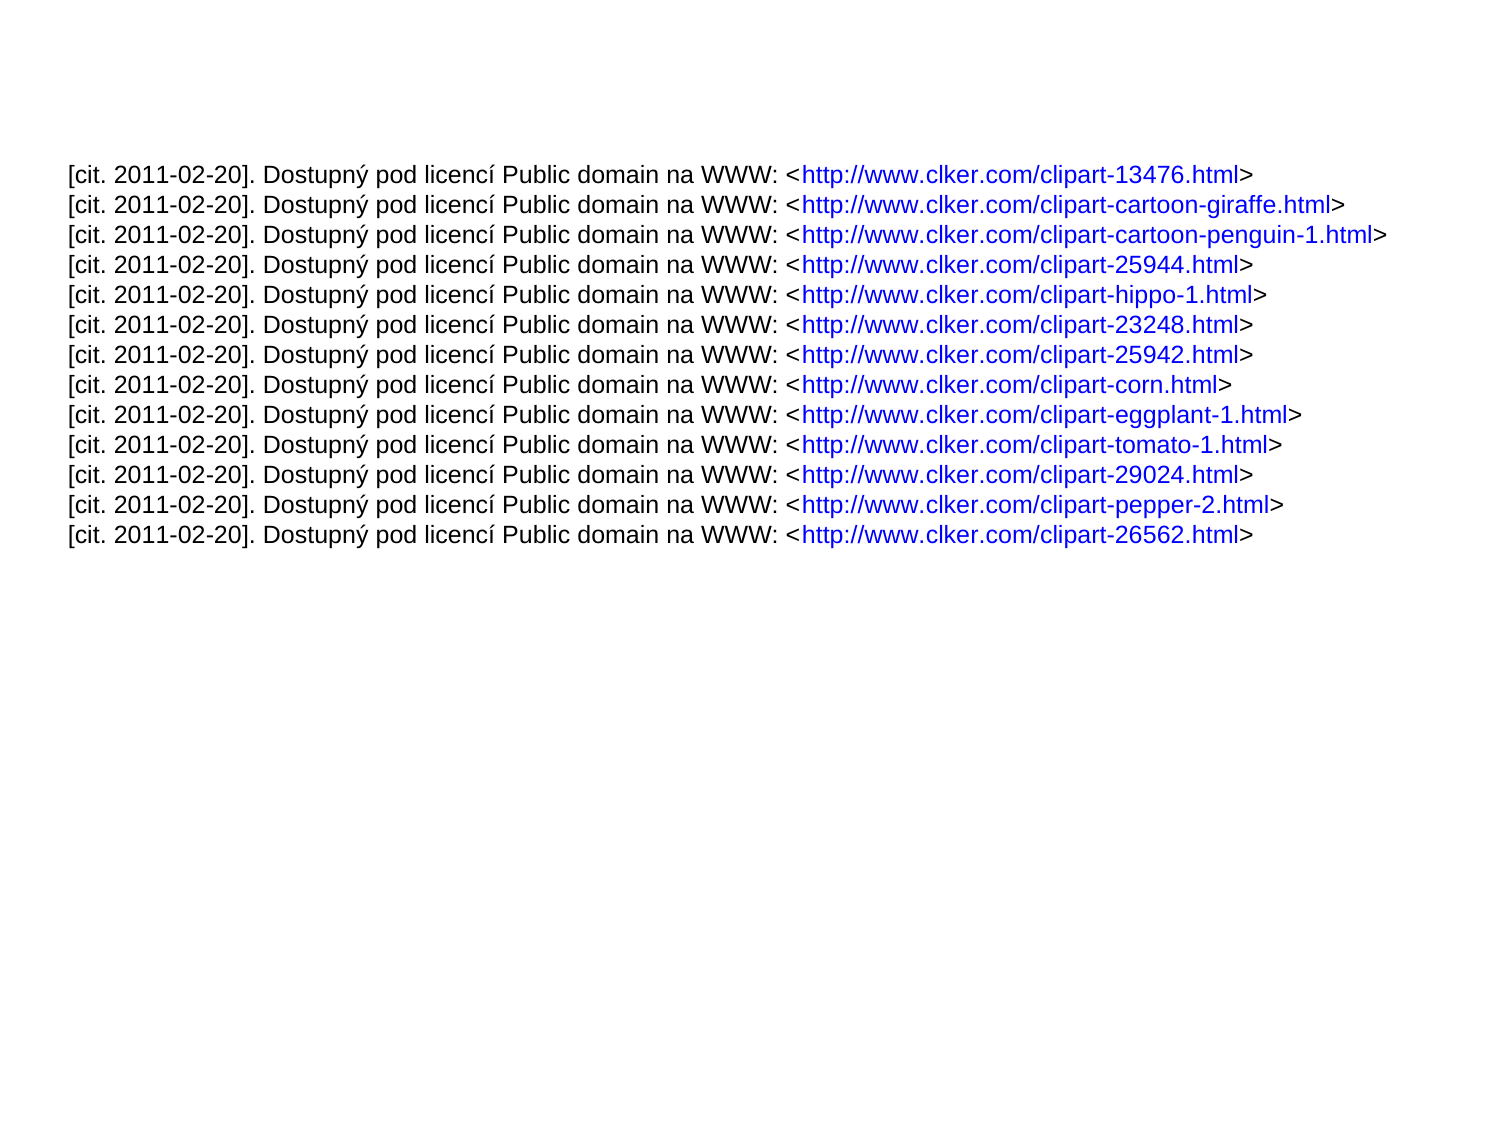

[cit. 2011-02-20]. Dostupný pod licencí Public domain na WWW: <http://www.clker.com/clipart-13476.html>
[cit. 2011-02-20]. Dostupný pod licencí Public domain na WWW: <http://www.clker.com/clipart-cartoon-giraffe.html>
[cit. 2011-02-20]. Dostupný pod licencí Public domain na WWW: <http://www.clker.com/clipart-cartoon-penguin-1.html>
[cit. 2011-02-20]. Dostupný pod licencí Public domain na WWW: <http://www.clker.com/clipart-25944.html>
[cit. 2011-02-20]. Dostupný pod licencí Public domain na WWW: <http://www.clker.com/clipart-hippo-1.html>
[cit. 2011-02-20]. Dostupný pod licencí Public domain na WWW: <http://www.clker.com/clipart-23248.html>
[cit. 2011-02-20]. Dostupný pod licencí Public domain na WWW: <http://www.clker.com/clipart-25942.html>
[cit. 2011-02-20]. Dostupný pod licencí Public domain na WWW: <http://www.clker.com/clipart-corn.html>
[cit. 2011-02-20]. Dostupný pod licencí Public domain na WWW: <http://www.clker.com/clipart-eggplant-1.html>
[cit. 2011-02-20]. Dostupný pod licencí Public domain na WWW: <http://www.clker.com/clipart-tomato-1.html>
[cit. 2011-02-20]. Dostupný pod licencí Public domain na WWW: <http://www.clker.com/clipart-29024.html>
[cit. 2011-02-20]. Dostupný pod licencí Public domain na WWW: <http://www.clker.com/clipart-pepper-2.html>
[cit. 2011-02-20]. Dostupný pod licencí Public domain na WWW: <http://www.clker.com/clipart-26562.html>